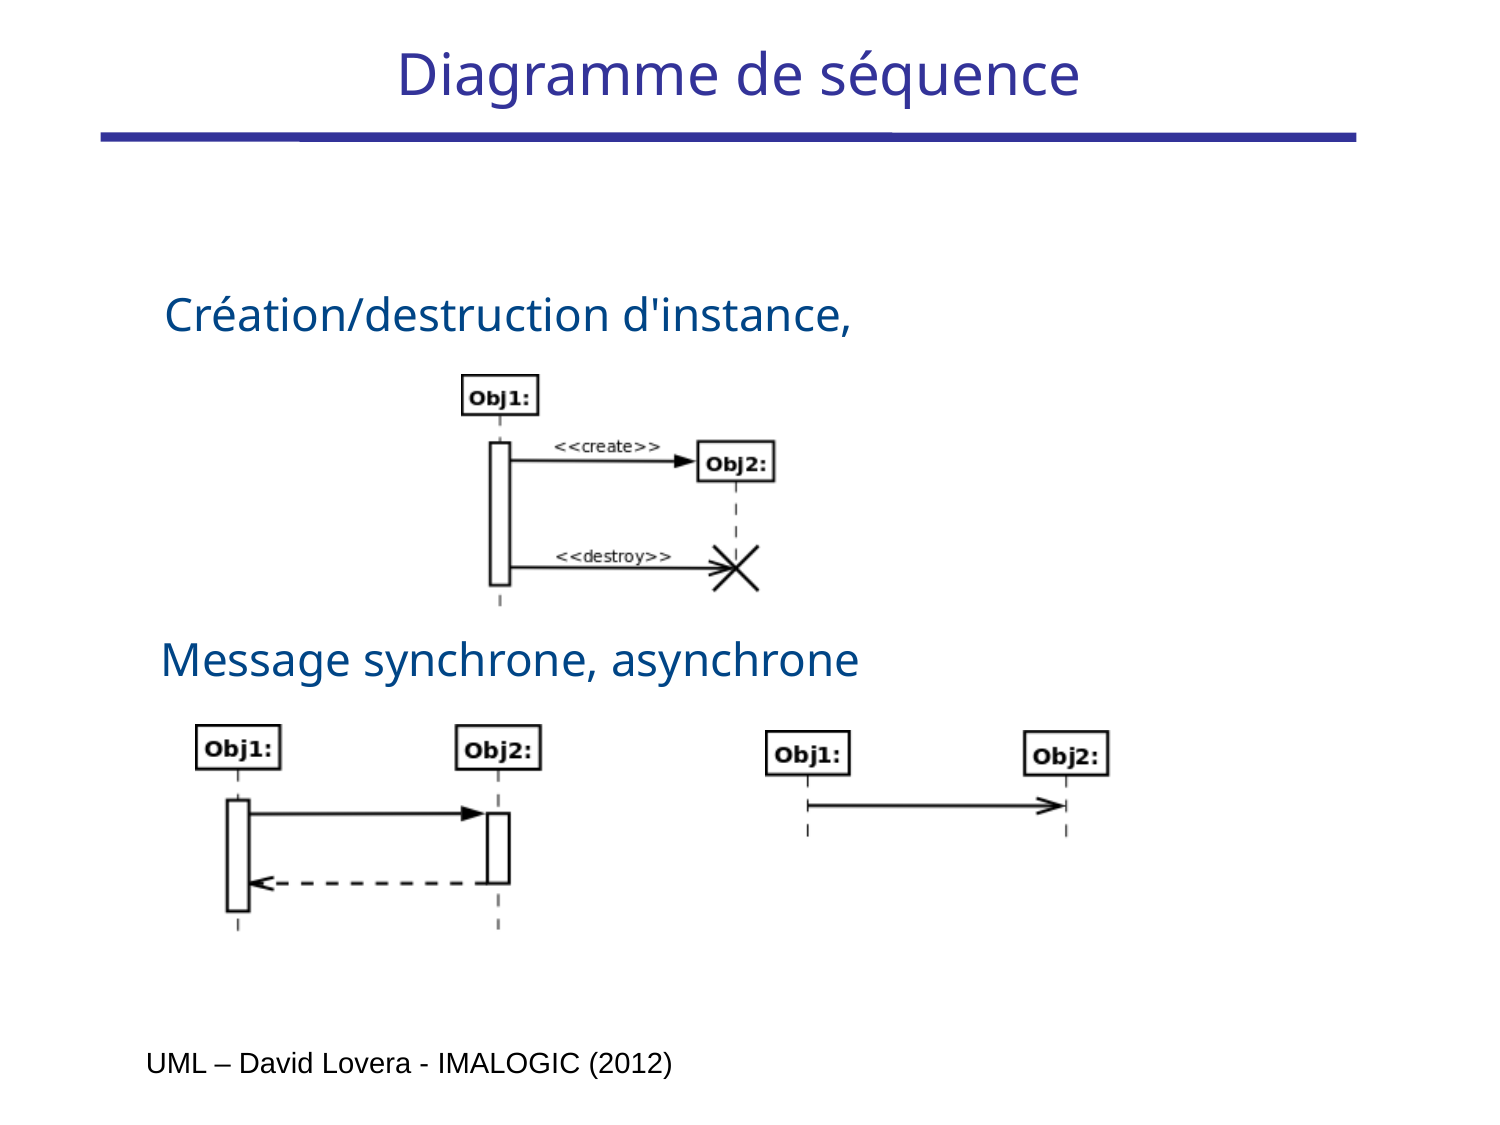

Diagramme de séquence
Création/destruction d'instance,
Message synchrone, asynchrone
# UML – David Lovera - IMALOGIC (2012)